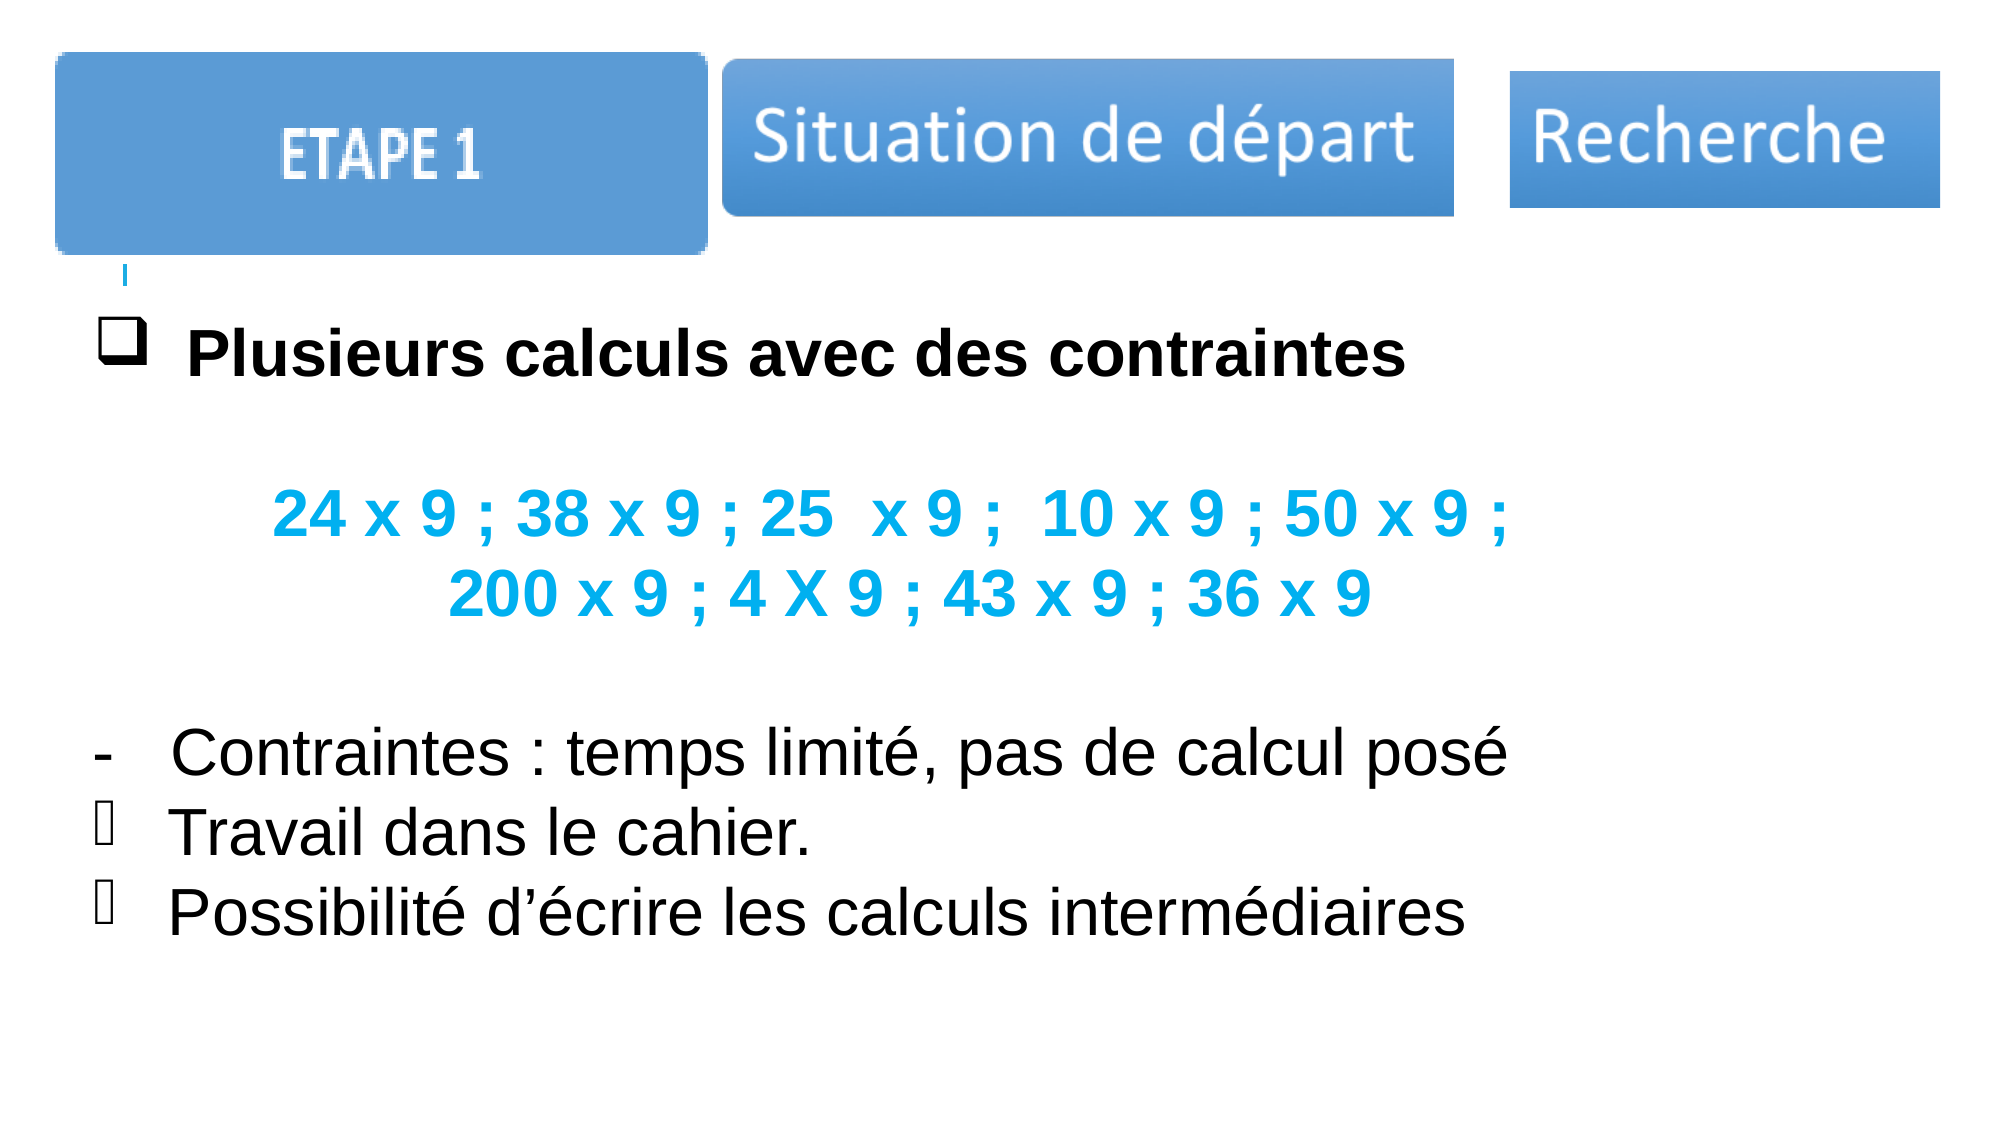

Plusieurs calculs avec des contraintes
24 x 9 ; 38 x 9 ; 25 x 9 ; 10 x 9 ; 50 x 9 ;
 200 x 9 ; 4 X 9 ; 43 x 9 ; 36 x 9
- Contraintes : temps limité, pas de calcul posé
Travail dans le cahier.
Possibilité d’écrire les calculs intermédiaires